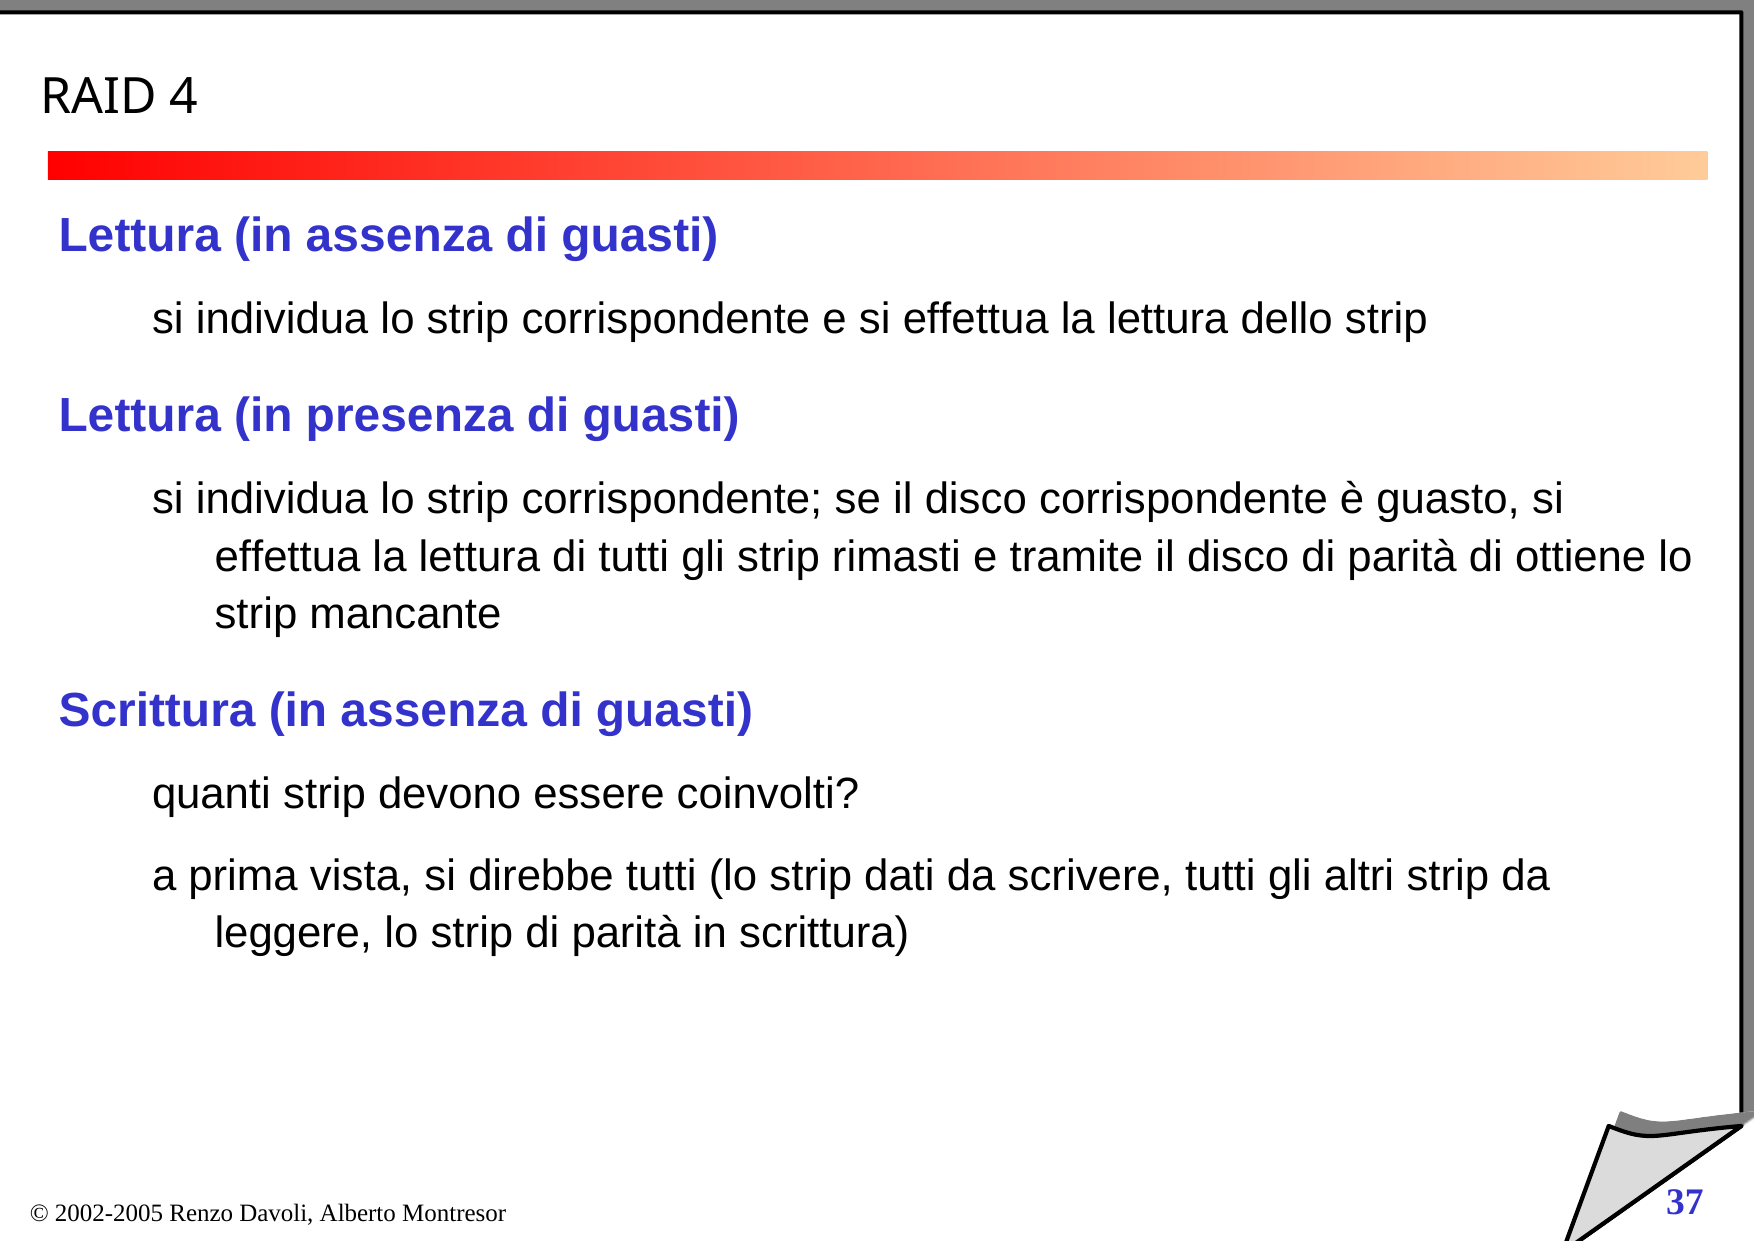

# RAID 4
Lettura (in assenza di guasti)
si individua lo strip corrispondente e si effettua la lettura dello strip
Lettura (in presenza di guasti)
si individua lo strip corrispondente; se il disco corrispondente è guasto, si effettua la lettura di tutti gli strip rimasti e tramite il disco di parità di ottiene lo strip mancante
Scrittura (in assenza di guasti)
quanti strip devono essere coinvolti?
a prima vista, si direbbe tutti (lo strip dati da scrivere, tutti gli altri strip da leggere, lo strip di parità in scrittura)